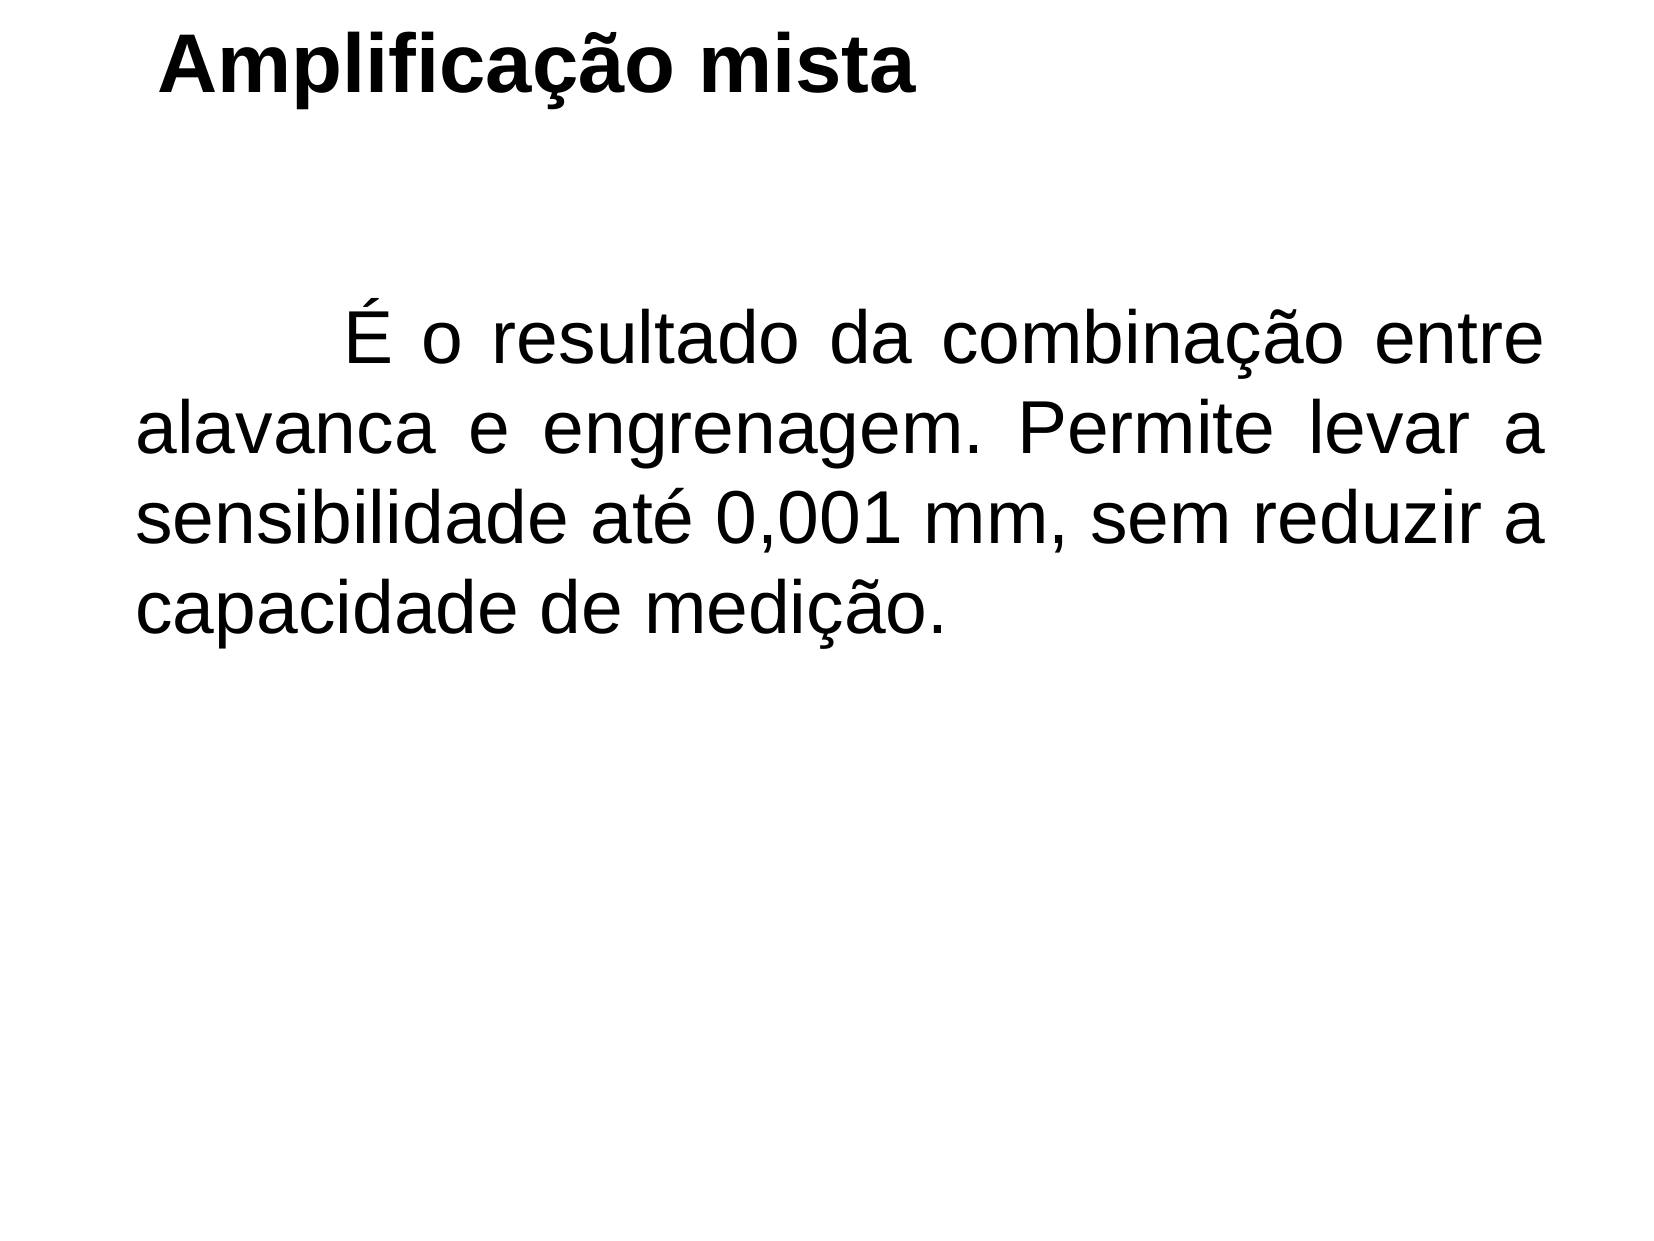

# Amplificação mista
 É o resultado da combinação entre alavanca e engrenagem. Permite levar a sensibilidade até 0,001 mm, sem reduzir a capacidade de medição.